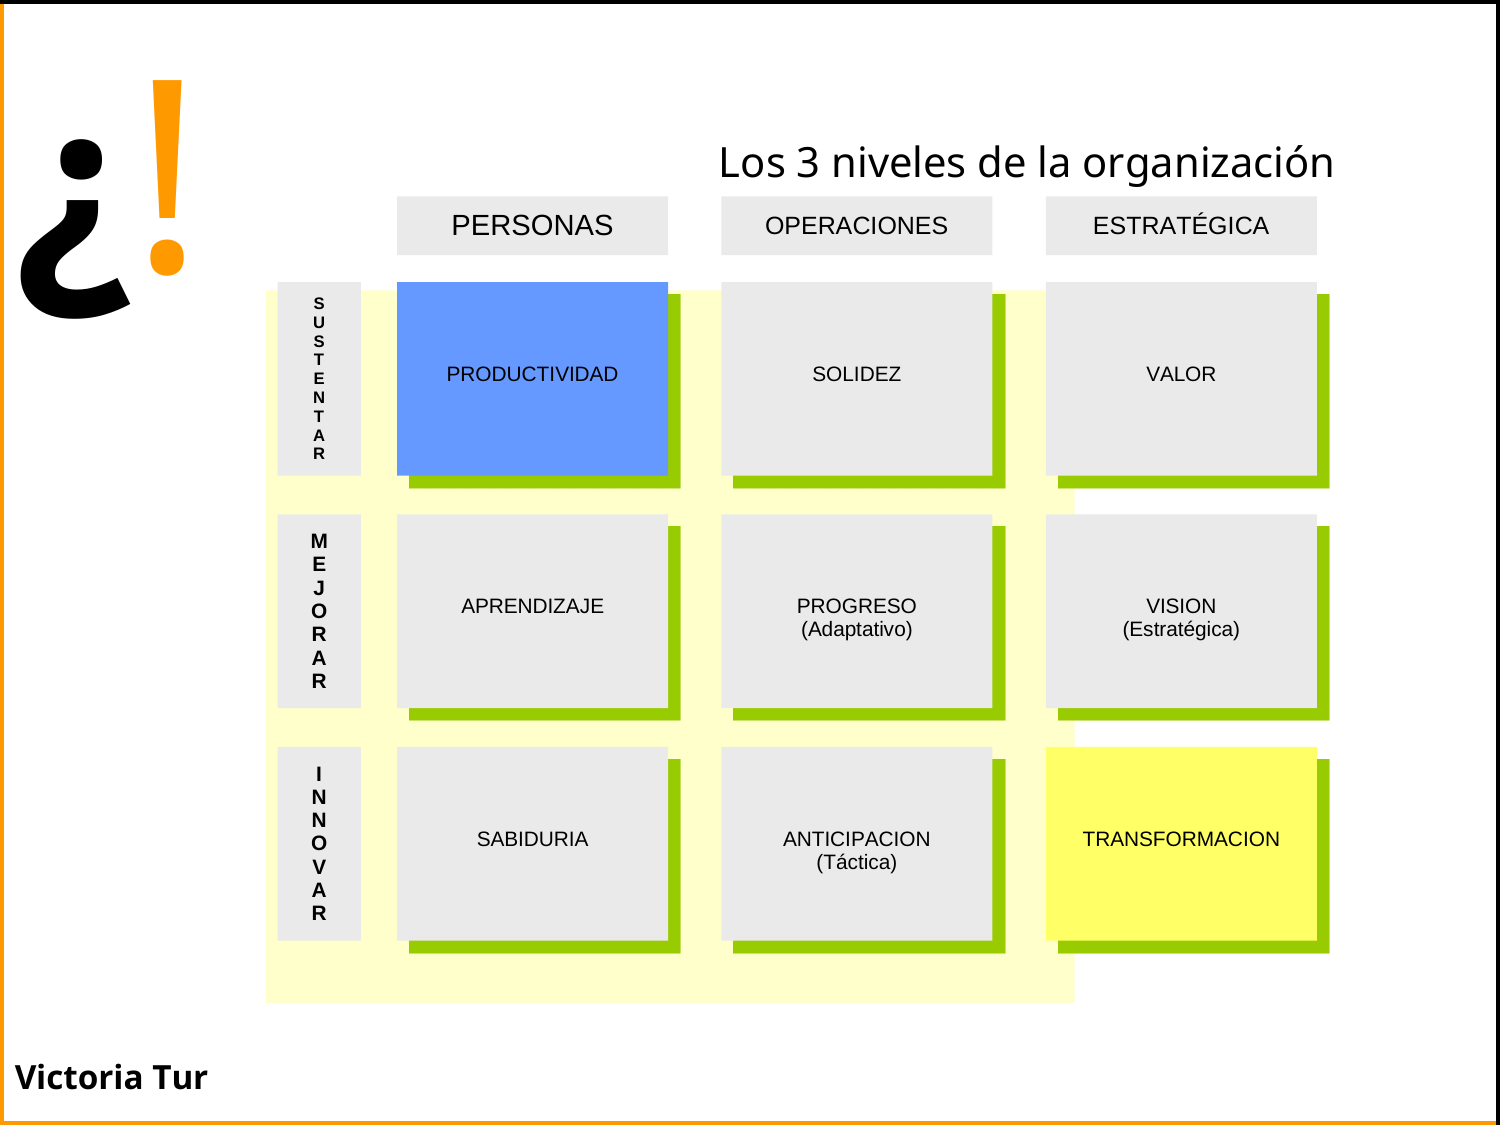

Los 3 niveles de la organización
Los tres niveles de la organización
PERSONAS
OPERACIONES
ESTRATÉGICA
S
U
S
T
E
N
T
A
R
PRODUCTIVIDAD
SOLIDEZ
VALOR
M
E
J
O
R
A
R
APRENDIZAJE
PROGRESO
(Adaptativo)
VISION
(Estratégica)
I
N
N
O
V
A
R
SABIDURIA
ANTICIPACION
(Táctica)
TRANSFORMACION